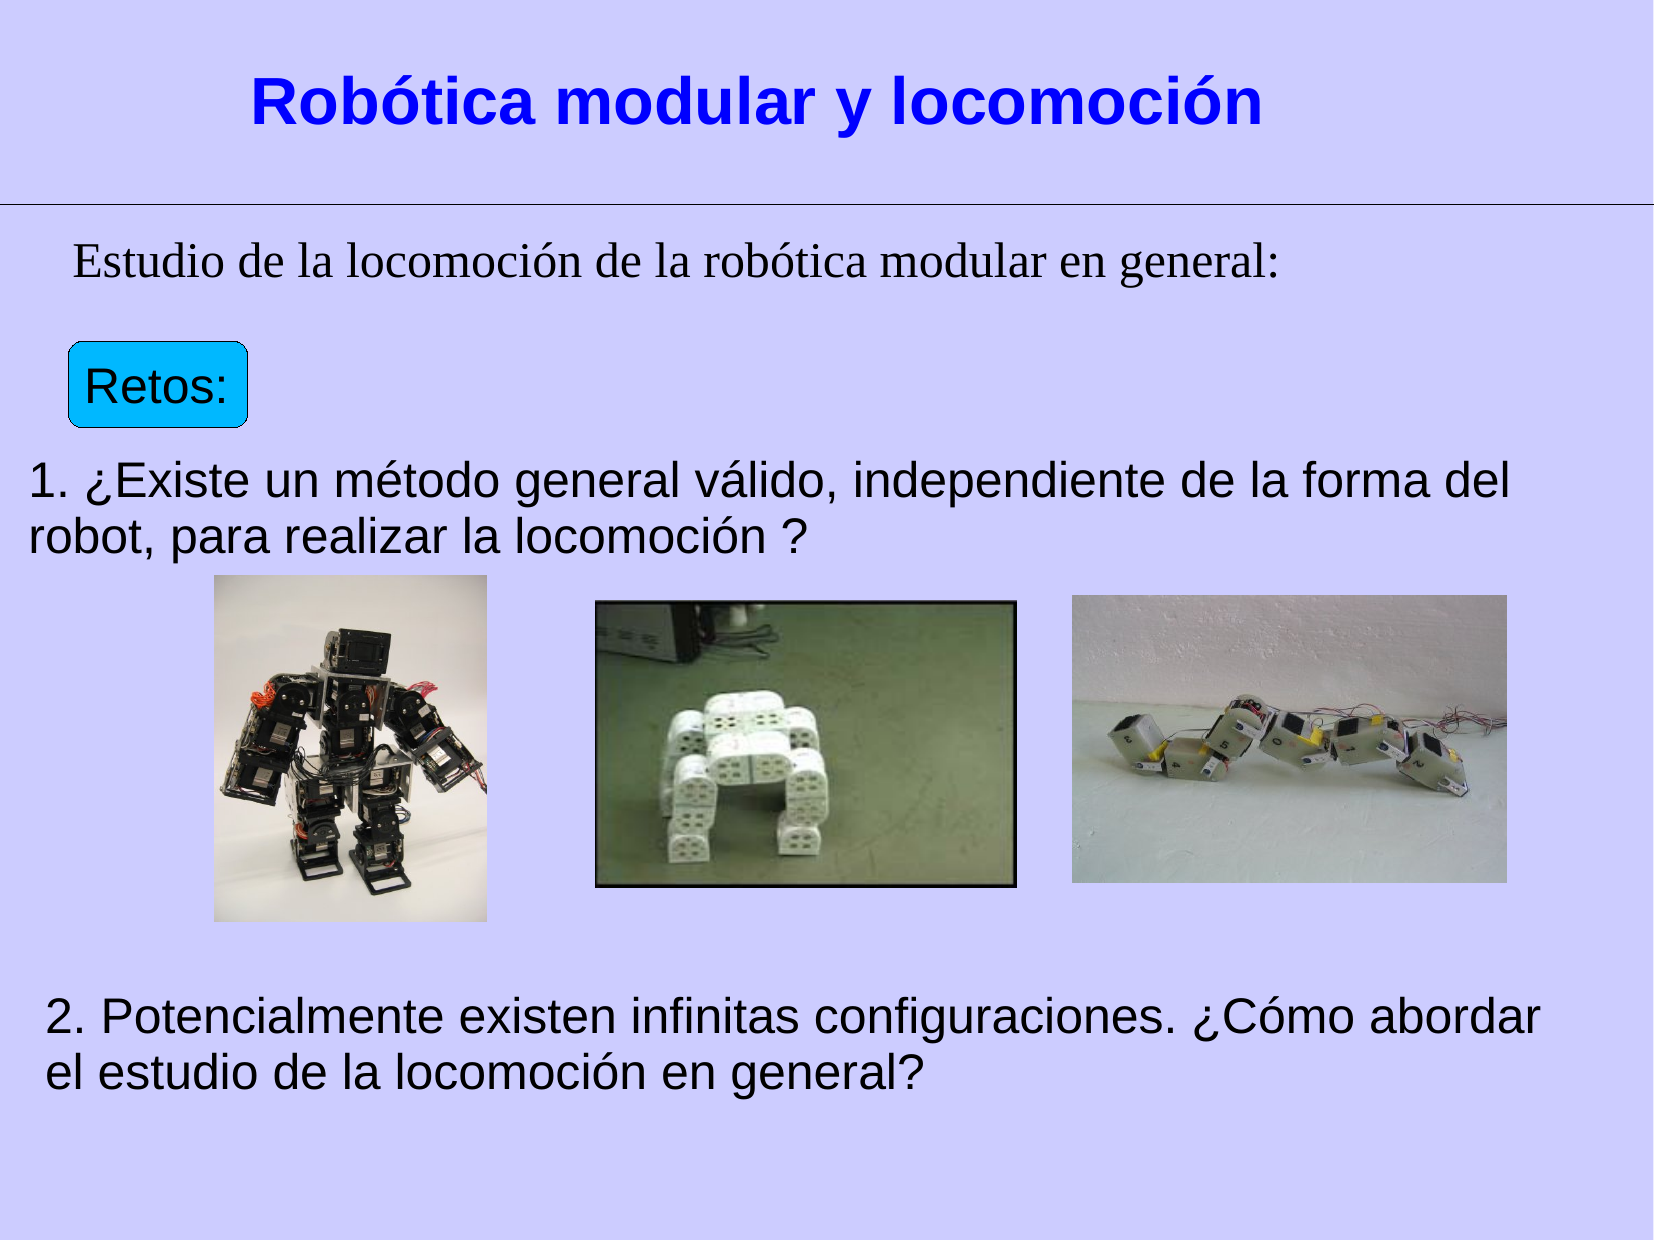

# Robótica modular y locomoción
 Estudio de la locomoción de la robótica modular en general:
Retos:
1. ¿Existe un método general válido, independiente de la forma del robot, para realizar la locomoción ?
2. Potencialmente existen infinitas configuraciones. ¿Cómo abordar el estudio de la locomoción en general?